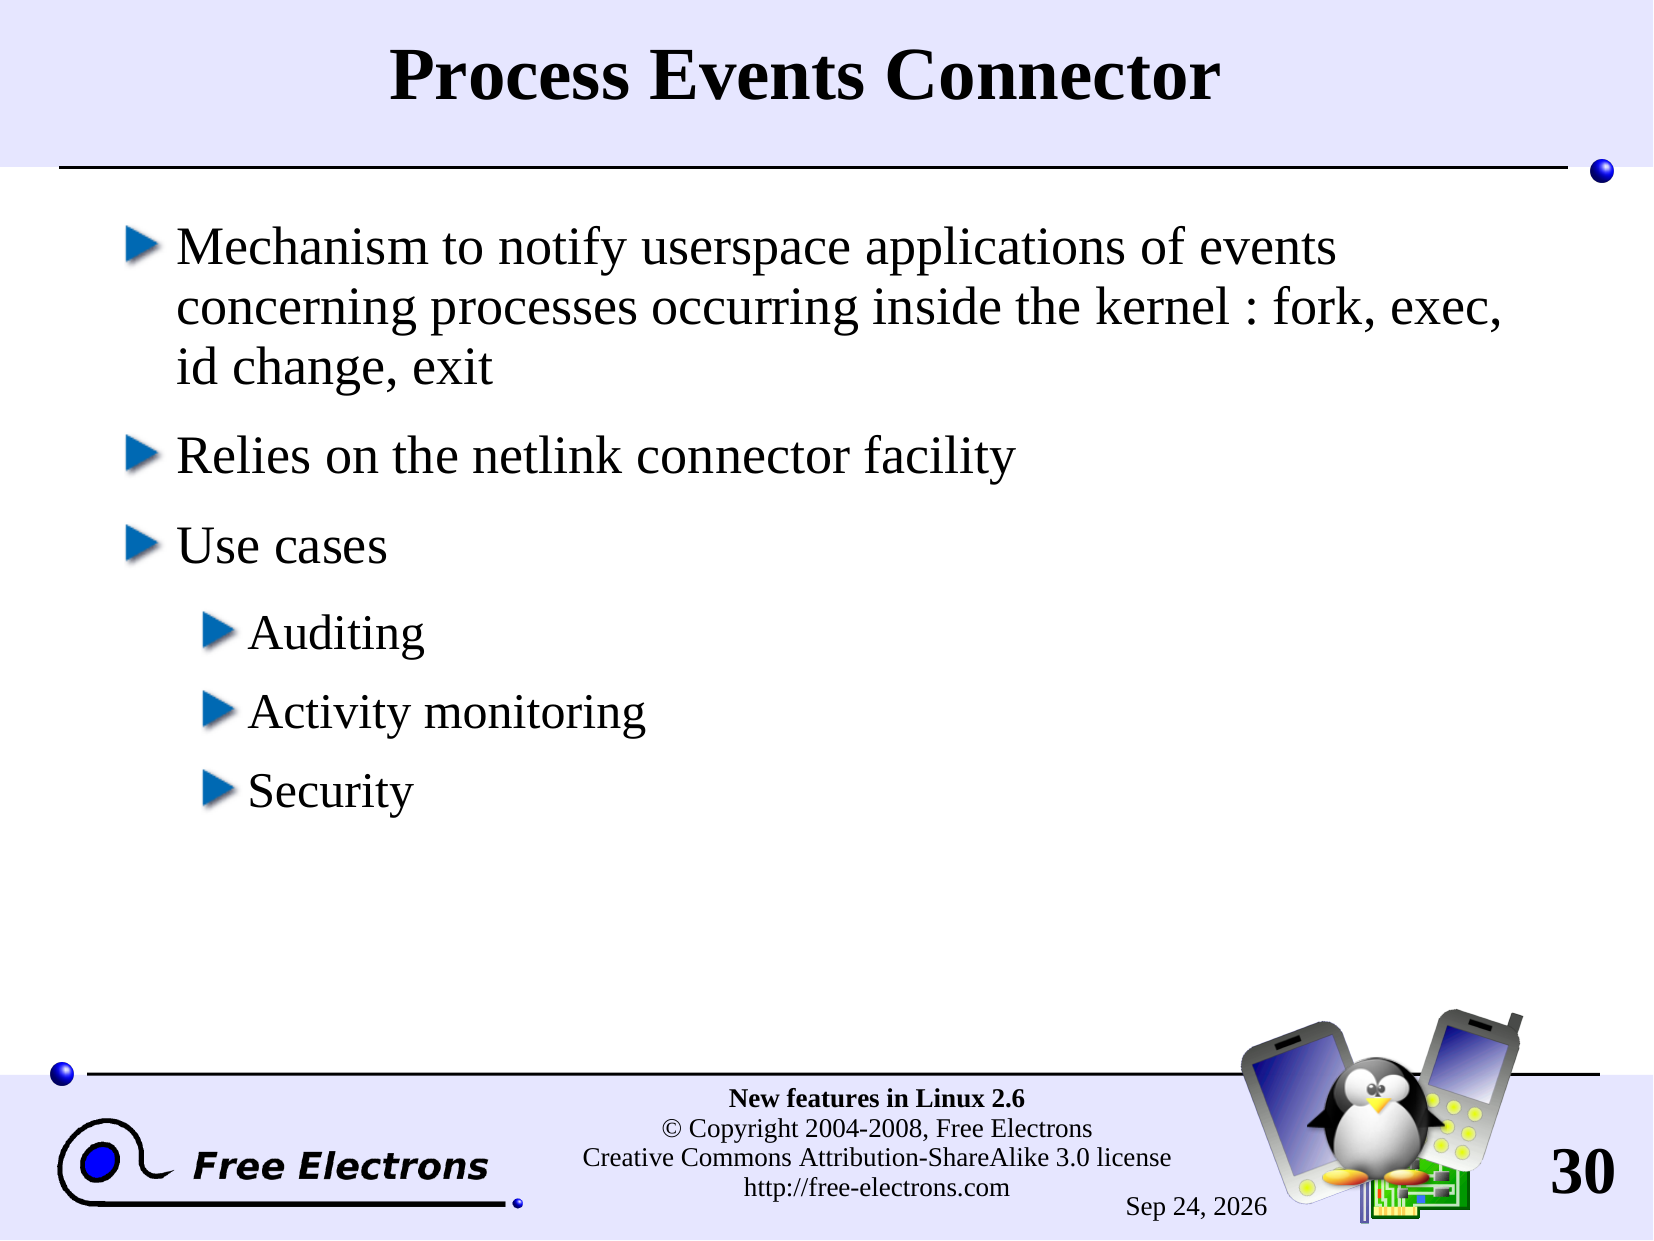

# Process Events Connector
Mechanism to notify userspace applications of events concerning processes occurring inside the kernel : fork, exec, id change, exit
Relies on the netlink connector facility
Use cases
Auditing
Activity monitoring
Security